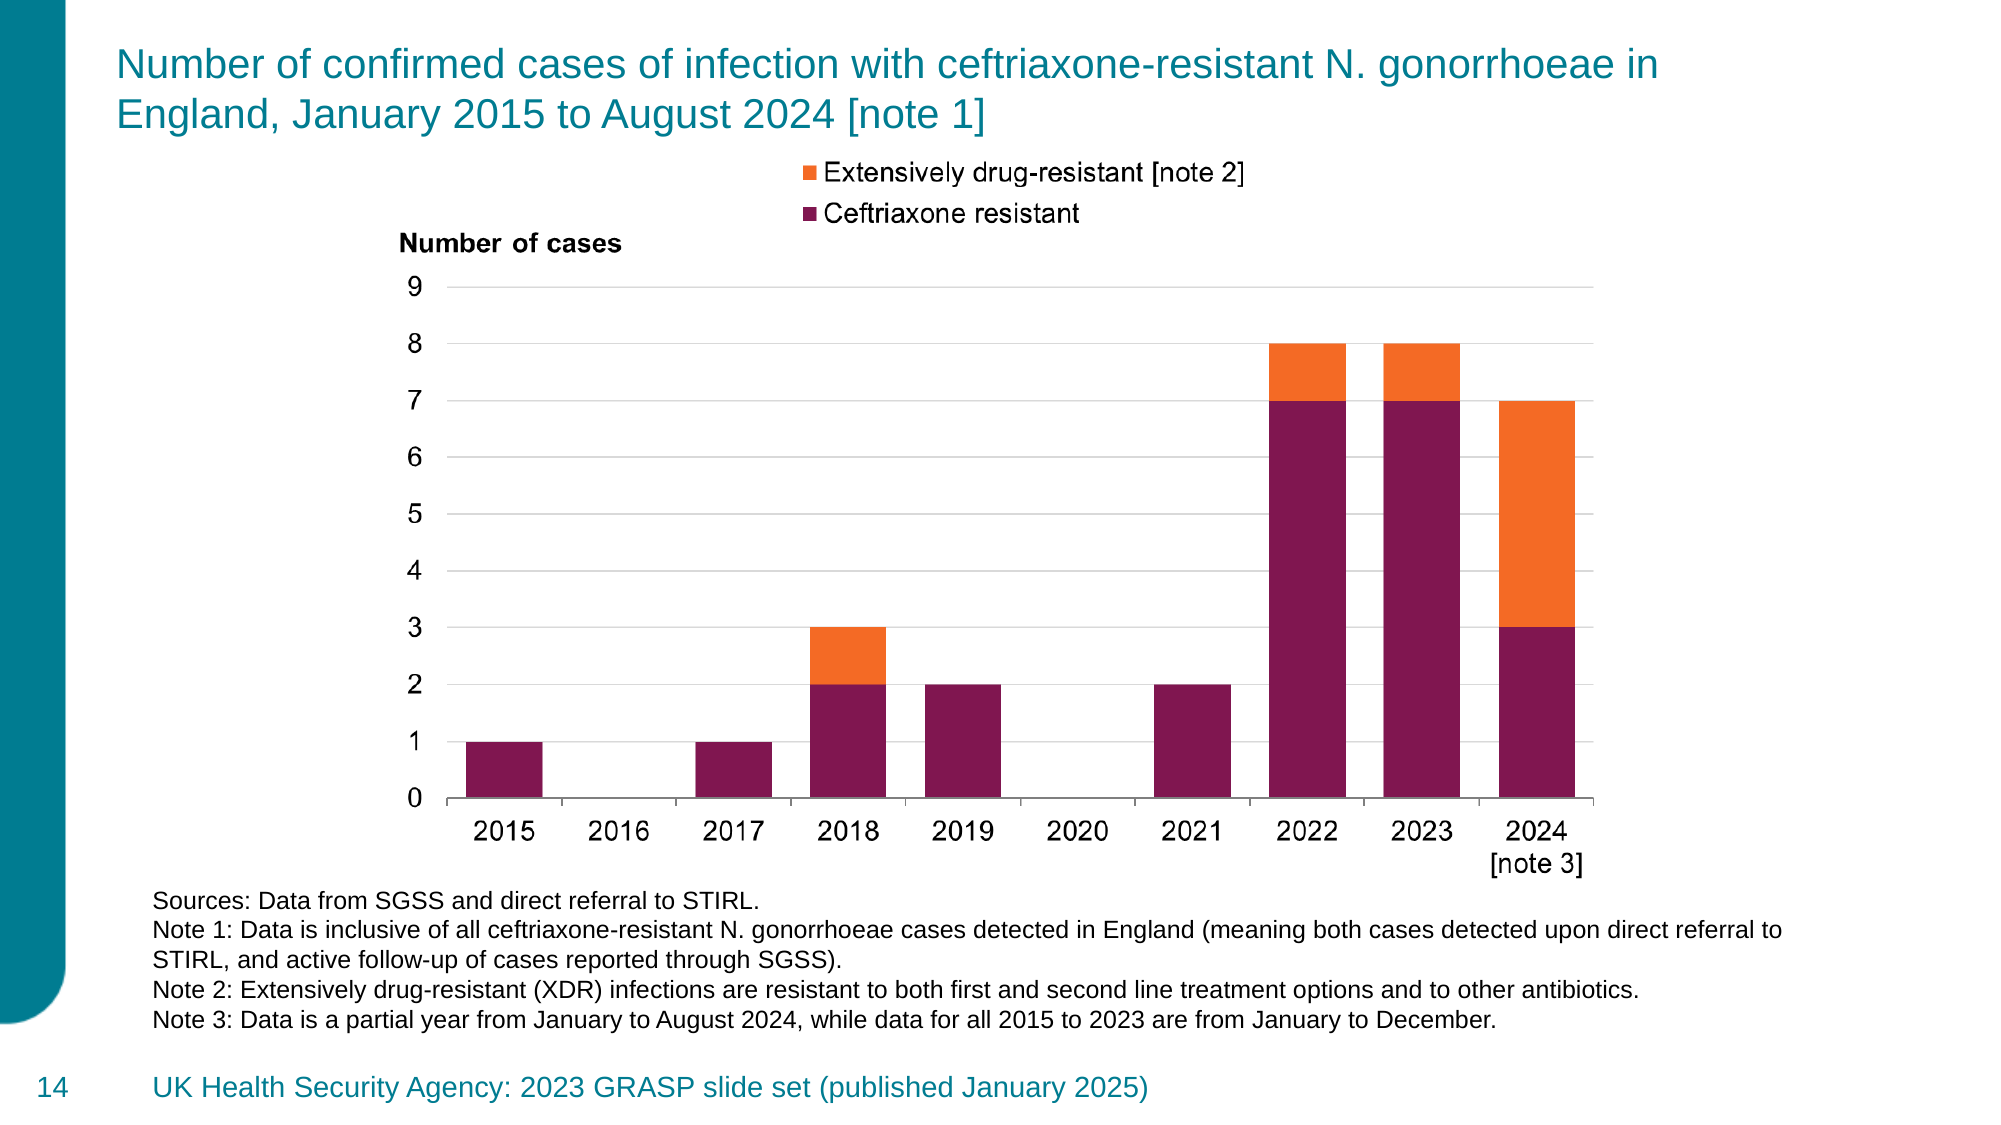

# Number of confirmed cases of infection with ceftriaxone-resistant N. gonorrhoeae in England, January 2015 to August 2024 [note 1]
Sources: Data from SGSS and direct referral to STIRL.
Note 1: Data is inclusive of all ceftriaxone-resistant N. gonorrhoeae cases detected in England (meaning both cases detected upon direct referral to STIRL, and active follow-up of cases reported through SGSS).
Note 2: Extensively drug-resistant (XDR) infections are resistant to both first and second line treatment options and to other antibiotics.
Note 3: Data is a partial year from January to August 2024, while data for all 2015 to 2023 are from January to December.
UK Health Security Agency: 2023 GRASP slide set (published January 2025)